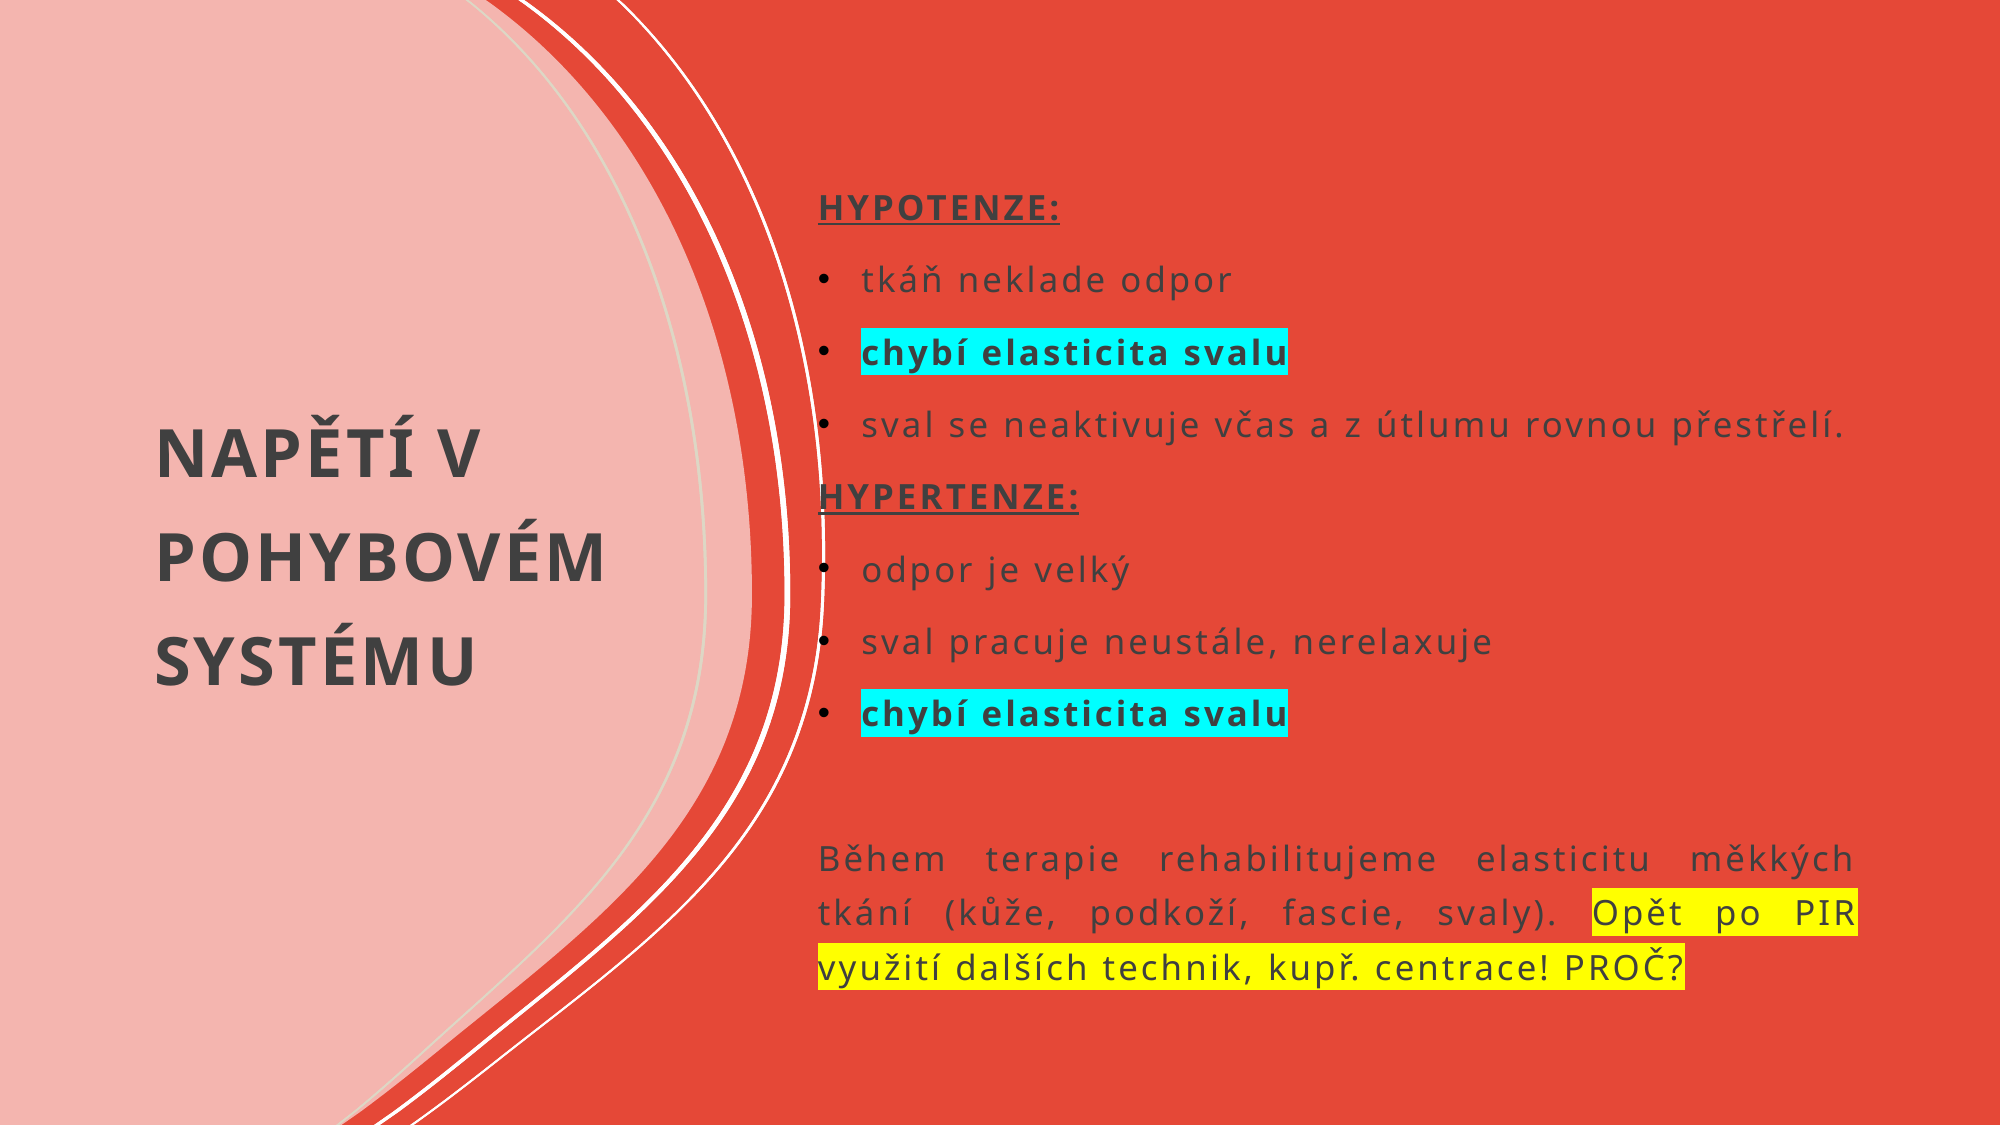

HYPOTENZE:
tkáň neklade odpor
chybí elasticita svalu
sval se neaktivuje včas a z útlumu rovnou přestřelí.
HYPERTENZE:
odpor je velký
sval pracuje neustále, nerelaxuje
chybí elasticita svalu
Během terapie rehabilitujeme elasticitu měkkých tkání (kůže, podkoží, fascie, svaly). Opět po PIR využití dalších technik, kupř. centrace! PROČ?
# NAPĚTÍ V POHYBOVÉM SYSTÉMU